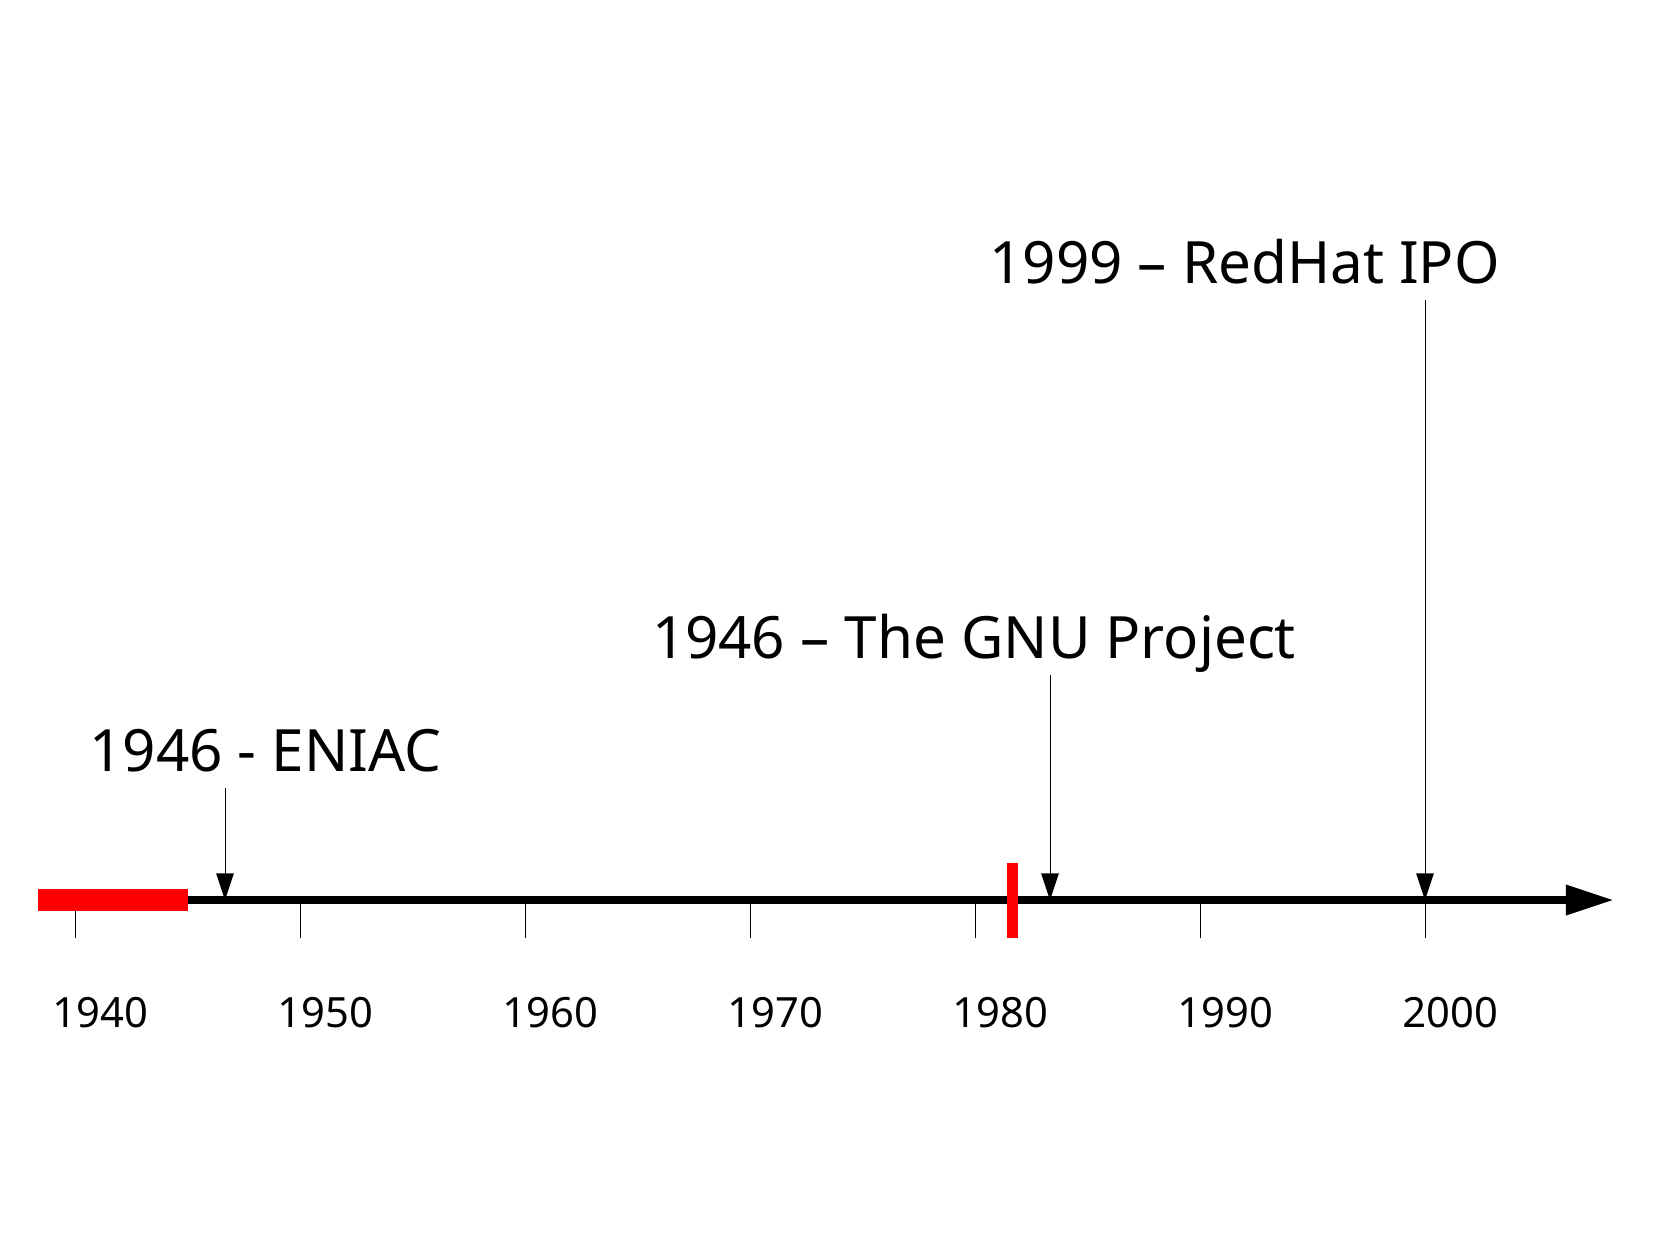

1999 – RedHat IPO
1946 – The GNU Project
1946 - ENIAC
1940
1950
1960
1970
1980
1990
2000